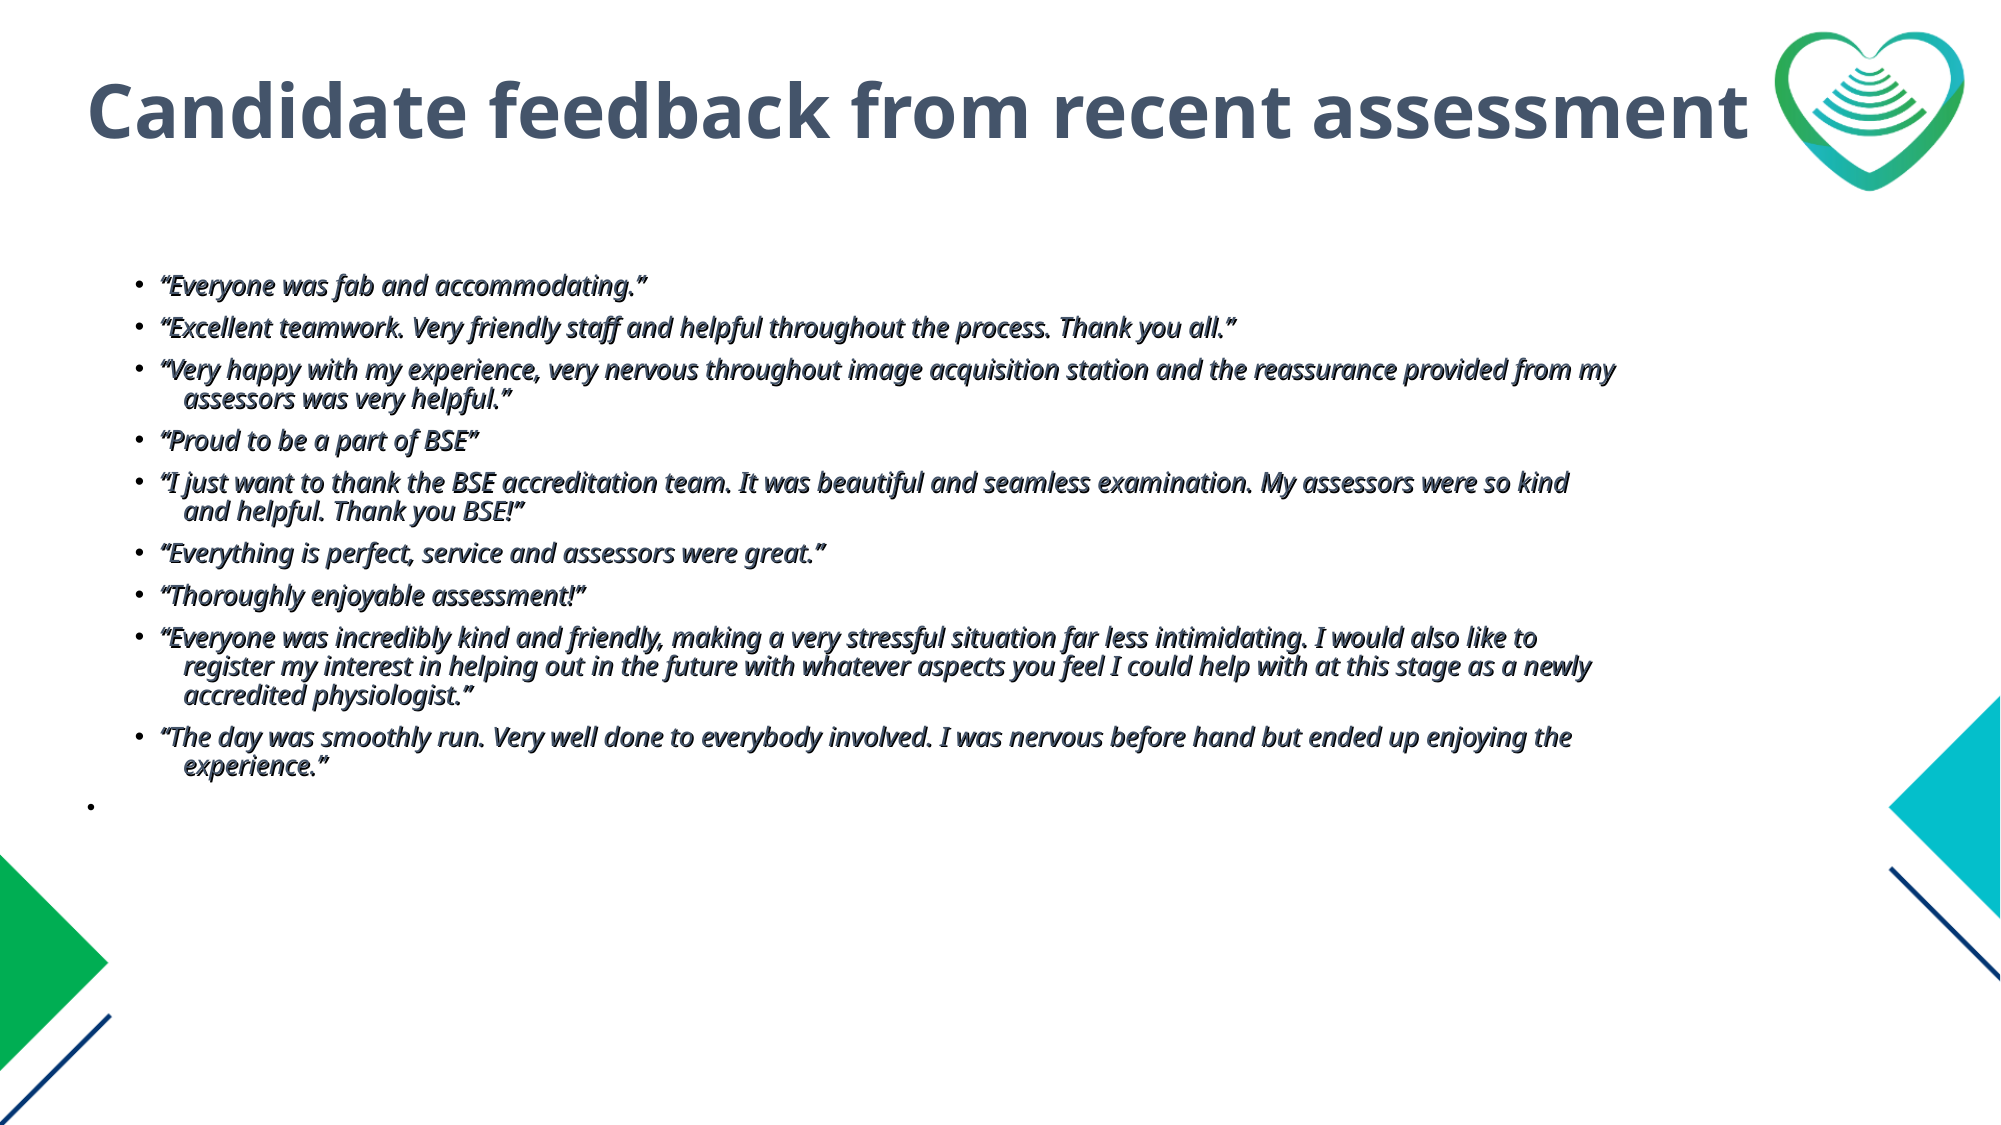

# Candidate feedback from recent assessment
“Everyone was fab and accommodating.”
“Excellent teamwork. Very friendly staff and helpful throughout the process. Thank you all.”
“Very happy with my experience, very nervous throughout image acquisition station and the reassurance provided from my assessors was very helpful.”
“Proud to be a part of BSE”
“I just want to thank the BSE accreditation team. It was beautiful and seamless examination. My assessors were so kind and helpful. Thank you BSE!”
“Everything is perfect, service and assessors were great.”
“Thoroughly enjoyable assessment!”
“Everyone was incredibly kind and friendly, making a very stressful situation far less intimidating. I would also like to register my interest in helping out in the future with whatever aspects you feel I could help with at this stage as a newly accredited physiologist.”
“The day was smoothly run. Very well done to everybody involved. I was nervous before hand but ended up enjoying the experience.”